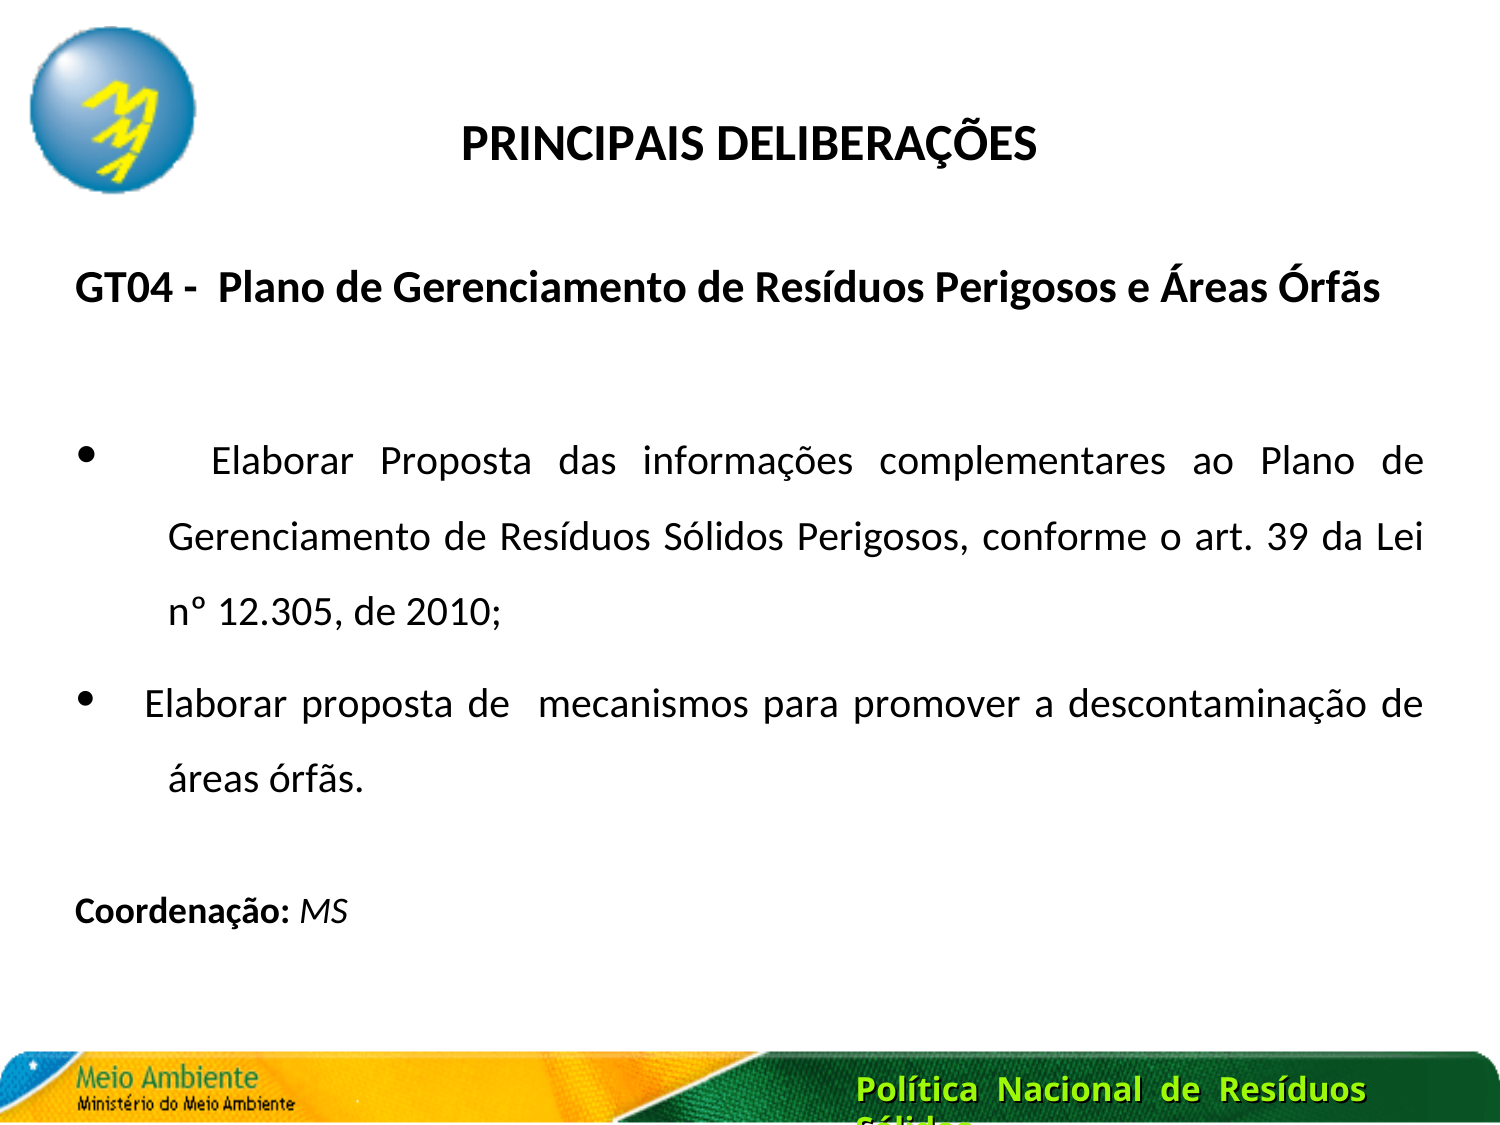

# PRINCIPAIS DELIBERAÇÕES
GT04 - Plano de Gerenciamento de Resíduos Perigosos e Áreas Órfãs
 Elaborar Proposta das informações complementares ao Plano de Gerenciamento de Resíduos Sólidos Perigosos, conforme o art. 39 da Lei nº 12.305, de 2010;
 Elaborar proposta de mecanismos para promover a descontaminação de áreas órfãs.
Coordenação: MS